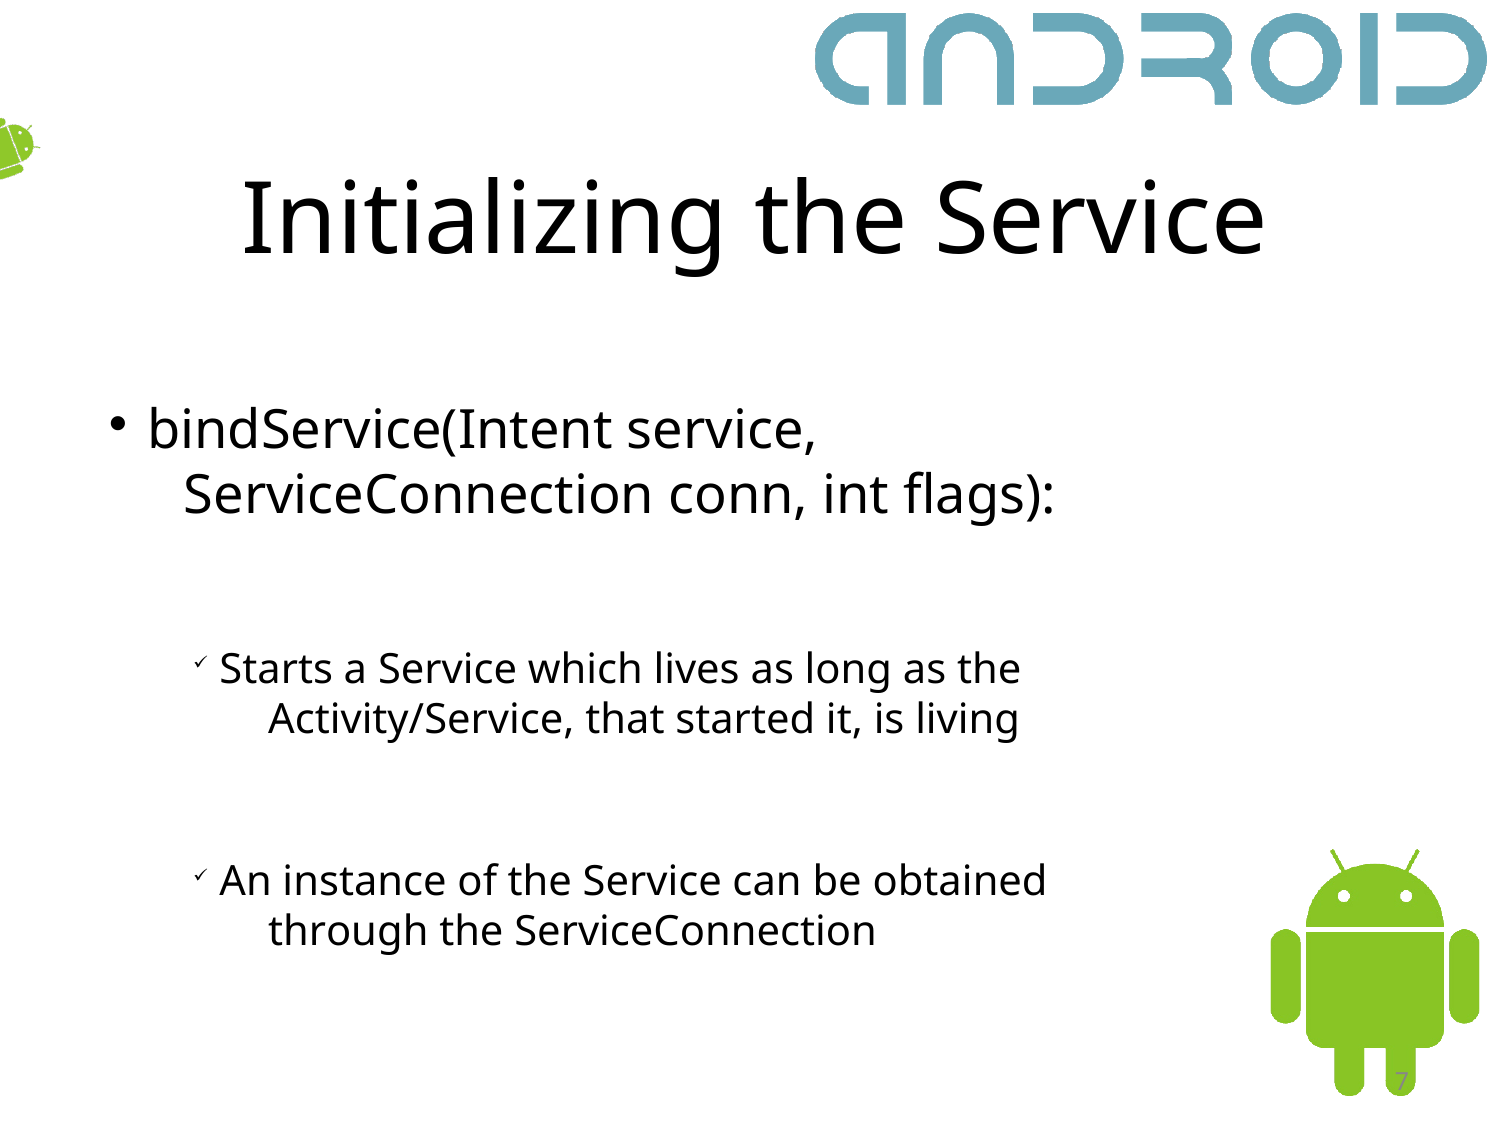

# Initializing the Service
 bindService(Intent service,
	ServiceConnection conn, int flags):
 Starts a Service which lives as long as the
	Activity/Service, that started it, is living
 An instance of the Service can be obtained
	through the ServiceConnection